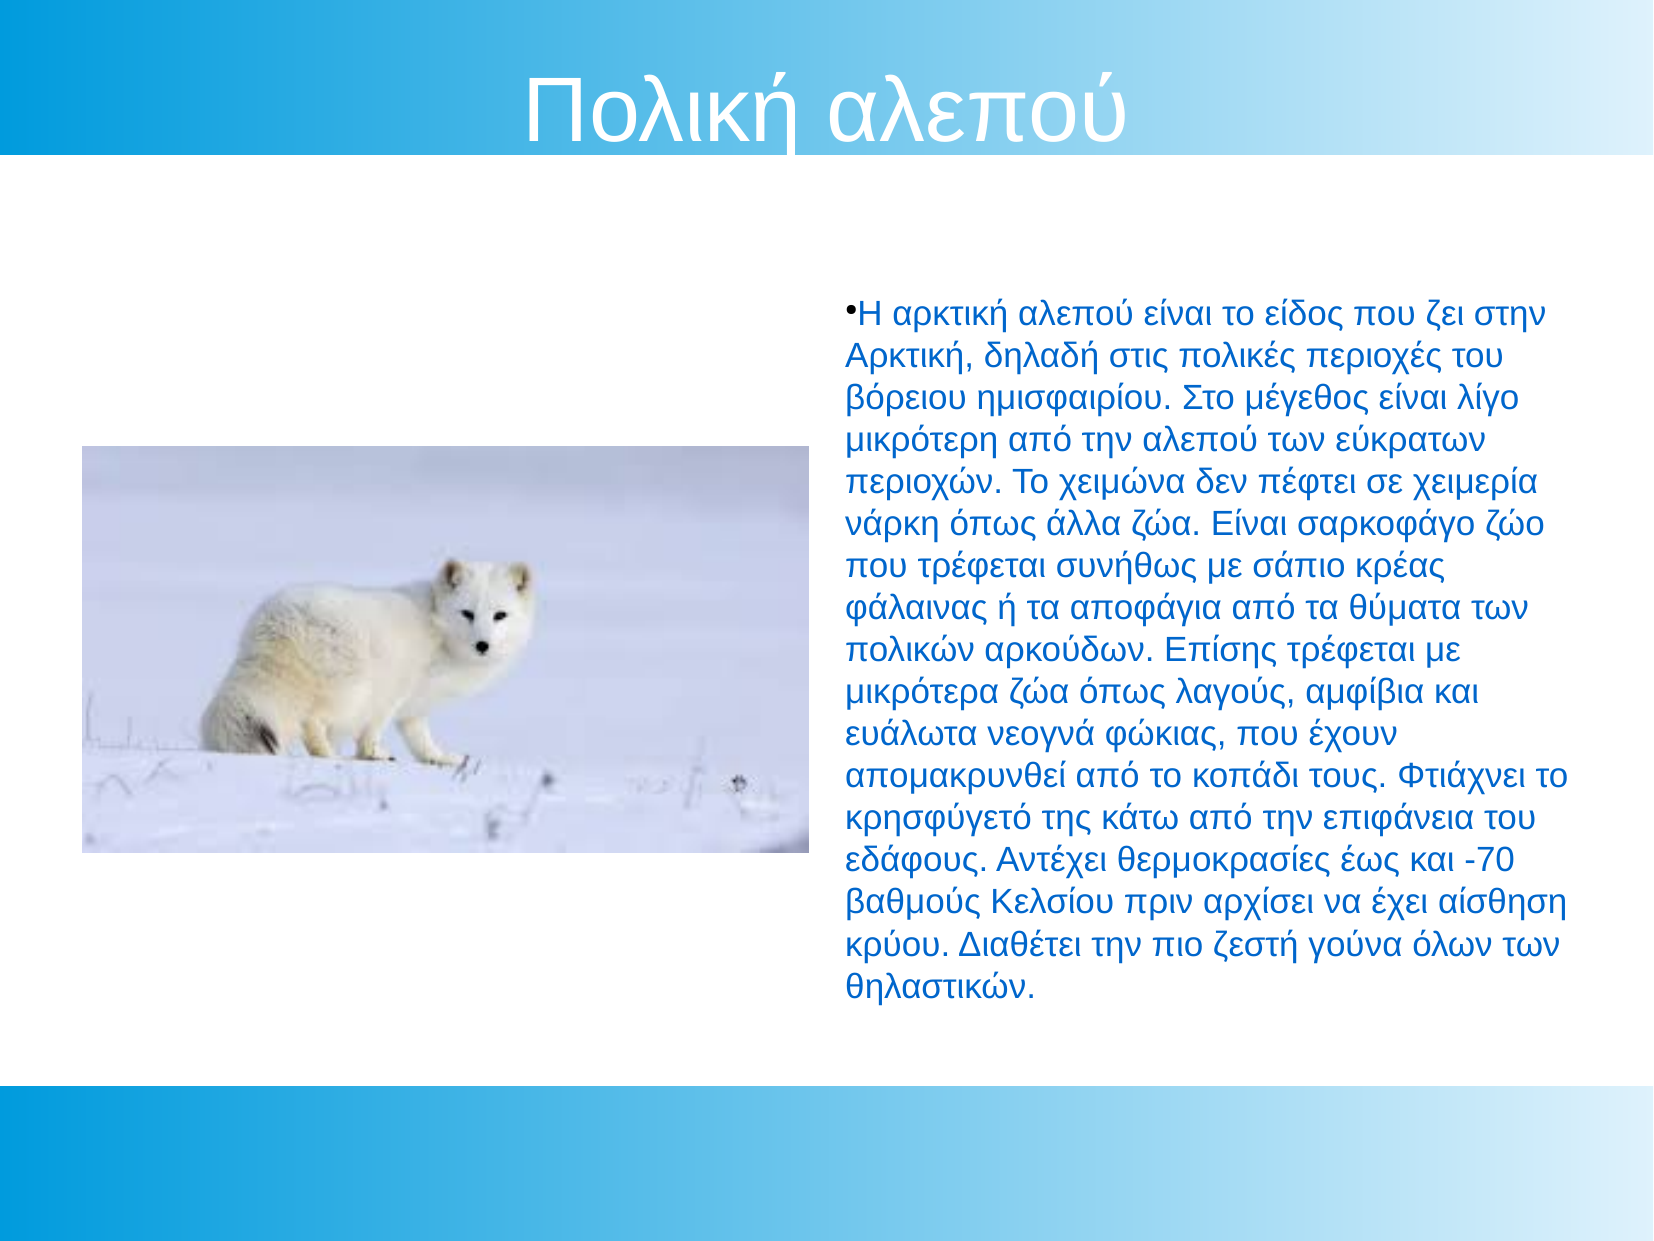

# Πολική αλεπού
Η αρκτική αλεπού είναι το είδος που ζει στην Αρκτική, δηλαδή στις πολικές περιοχές του βόρειου ημισφαιρίου. Στο μέγεθος είναι λίγο μικρότερη από την αλεπού των εύκρατων περιοχών. Το χειμώνα δεν πέφτει σε χειμερία νάρκη όπως άλλα ζώα. Είναι σαρκοφάγο ζώο που τρέφεται συνήθως με σάπιο κρέας φάλαινας ή τα αποφάγια από τα θύματα των πολικών αρκούδων. Επίσης τρέφεται με μικρότερα ζώα όπως λαγούς, αμφίβια και ευάλωτα νεογνά φώκιας, που έχουν απομακρυνθεί από το κοπάδι τους. Φτιάχνει το κρησφύγετό της κάτω από την επιφάνεια του εδάφους. Αντέχει θερμοκρασίες έως και -70 βαθμούς Κελσίου πριν αρχίσει να έχει αίσθηση κρύου. Διαθέτει την πιο ζεστή γούνα όλων των θηλαστικών.